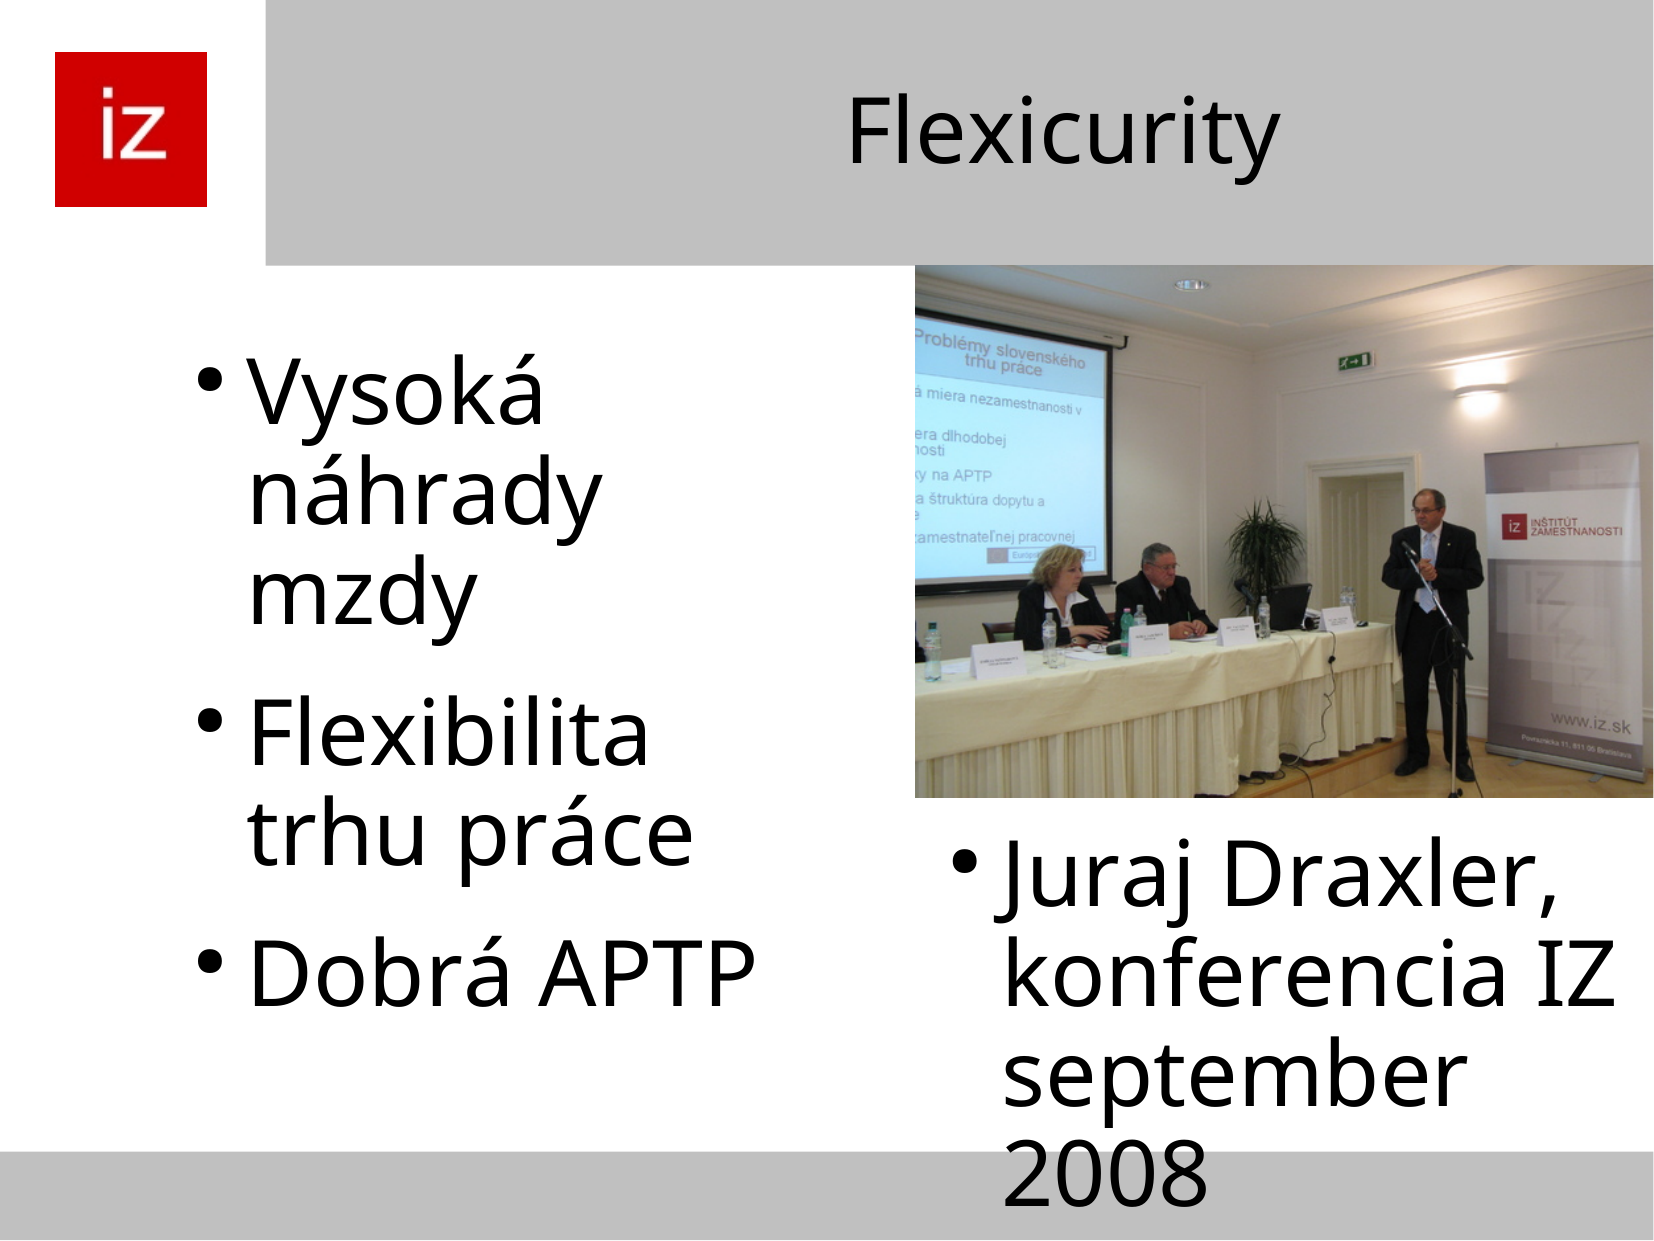

# Flexicurity
Vysoká náhrady mzdy
Flexibilita trhu práce
Dobrá APTP
Juraj Draxler, konferencia IZ september 2008